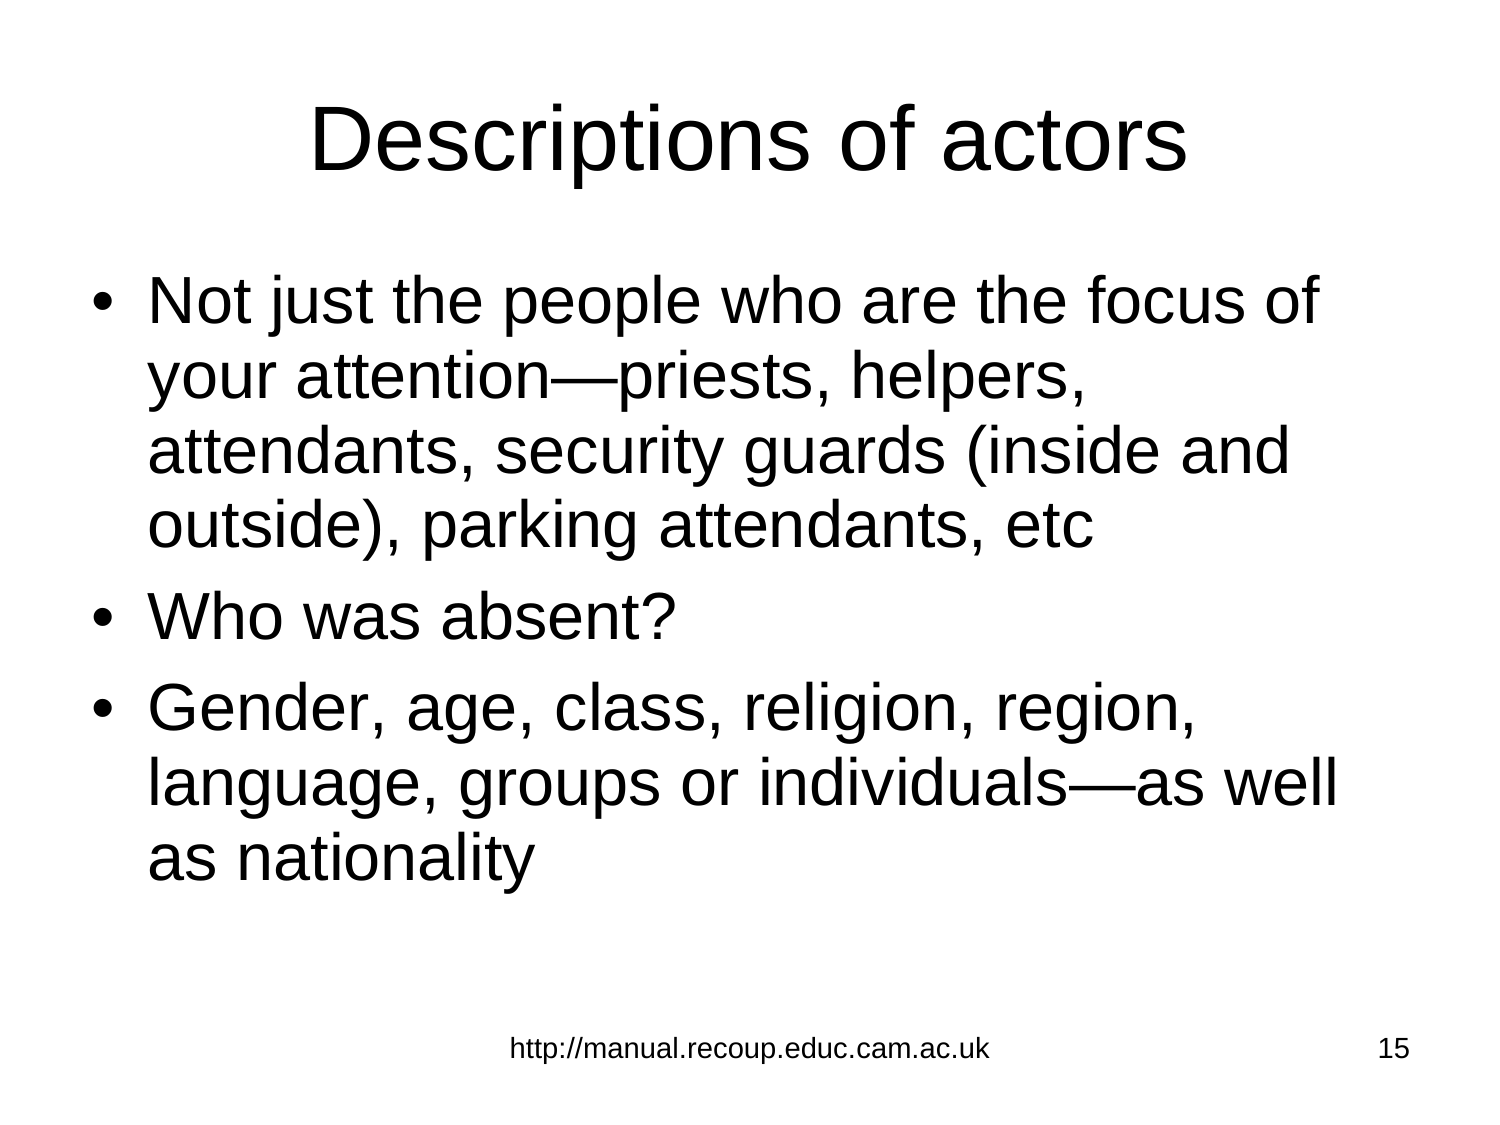

# Descriptions of actors
Not just the people who are the focus of your attention—priests, helpers, attendants, security guards (inside and outside), parking attendants, etc
Who was absent?
Gender, age, class, religion, region, language, groups or individuals—as well as nationality
http://manual.recoup.educ.cam.ac.uk
15